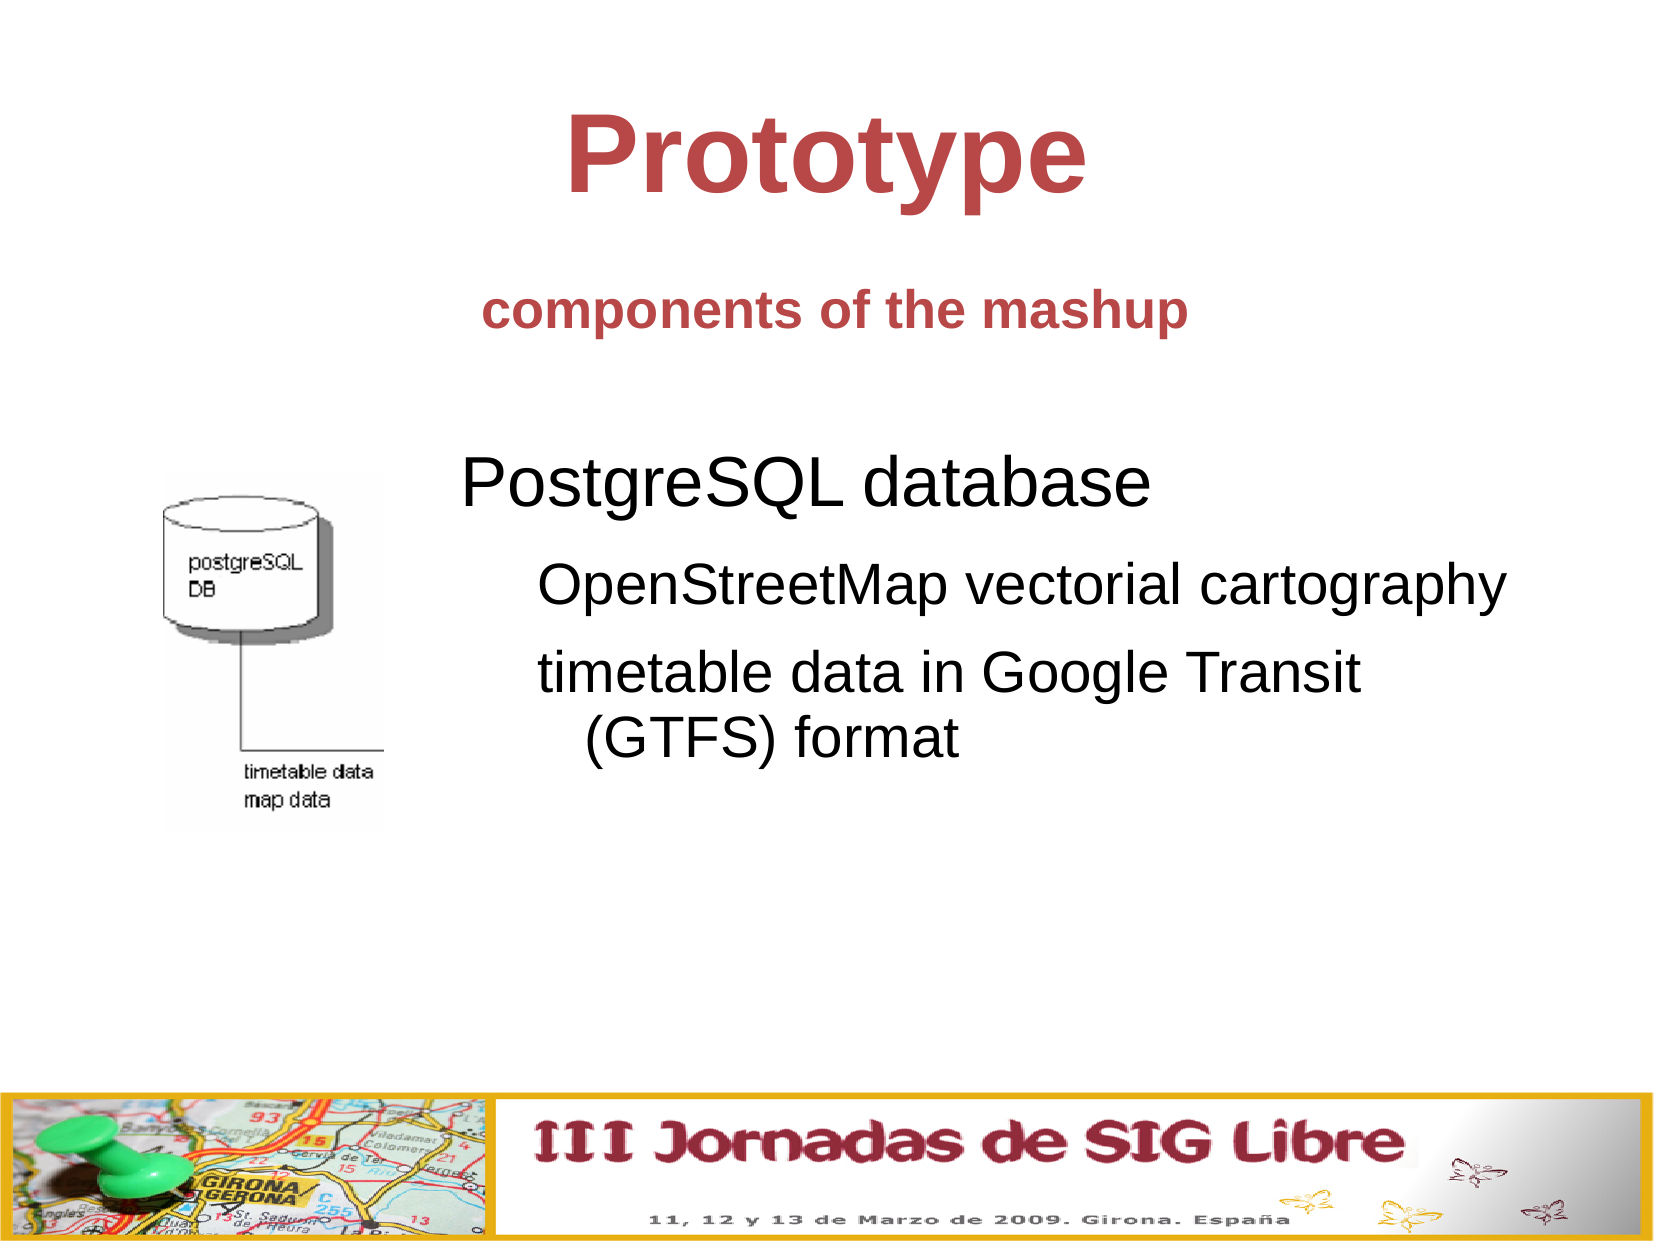

# Prototype
components of the mashup
PostgreSQL database
OpenStreetMap vectorial cartography
timetable data in Google Transit (GTFS) format